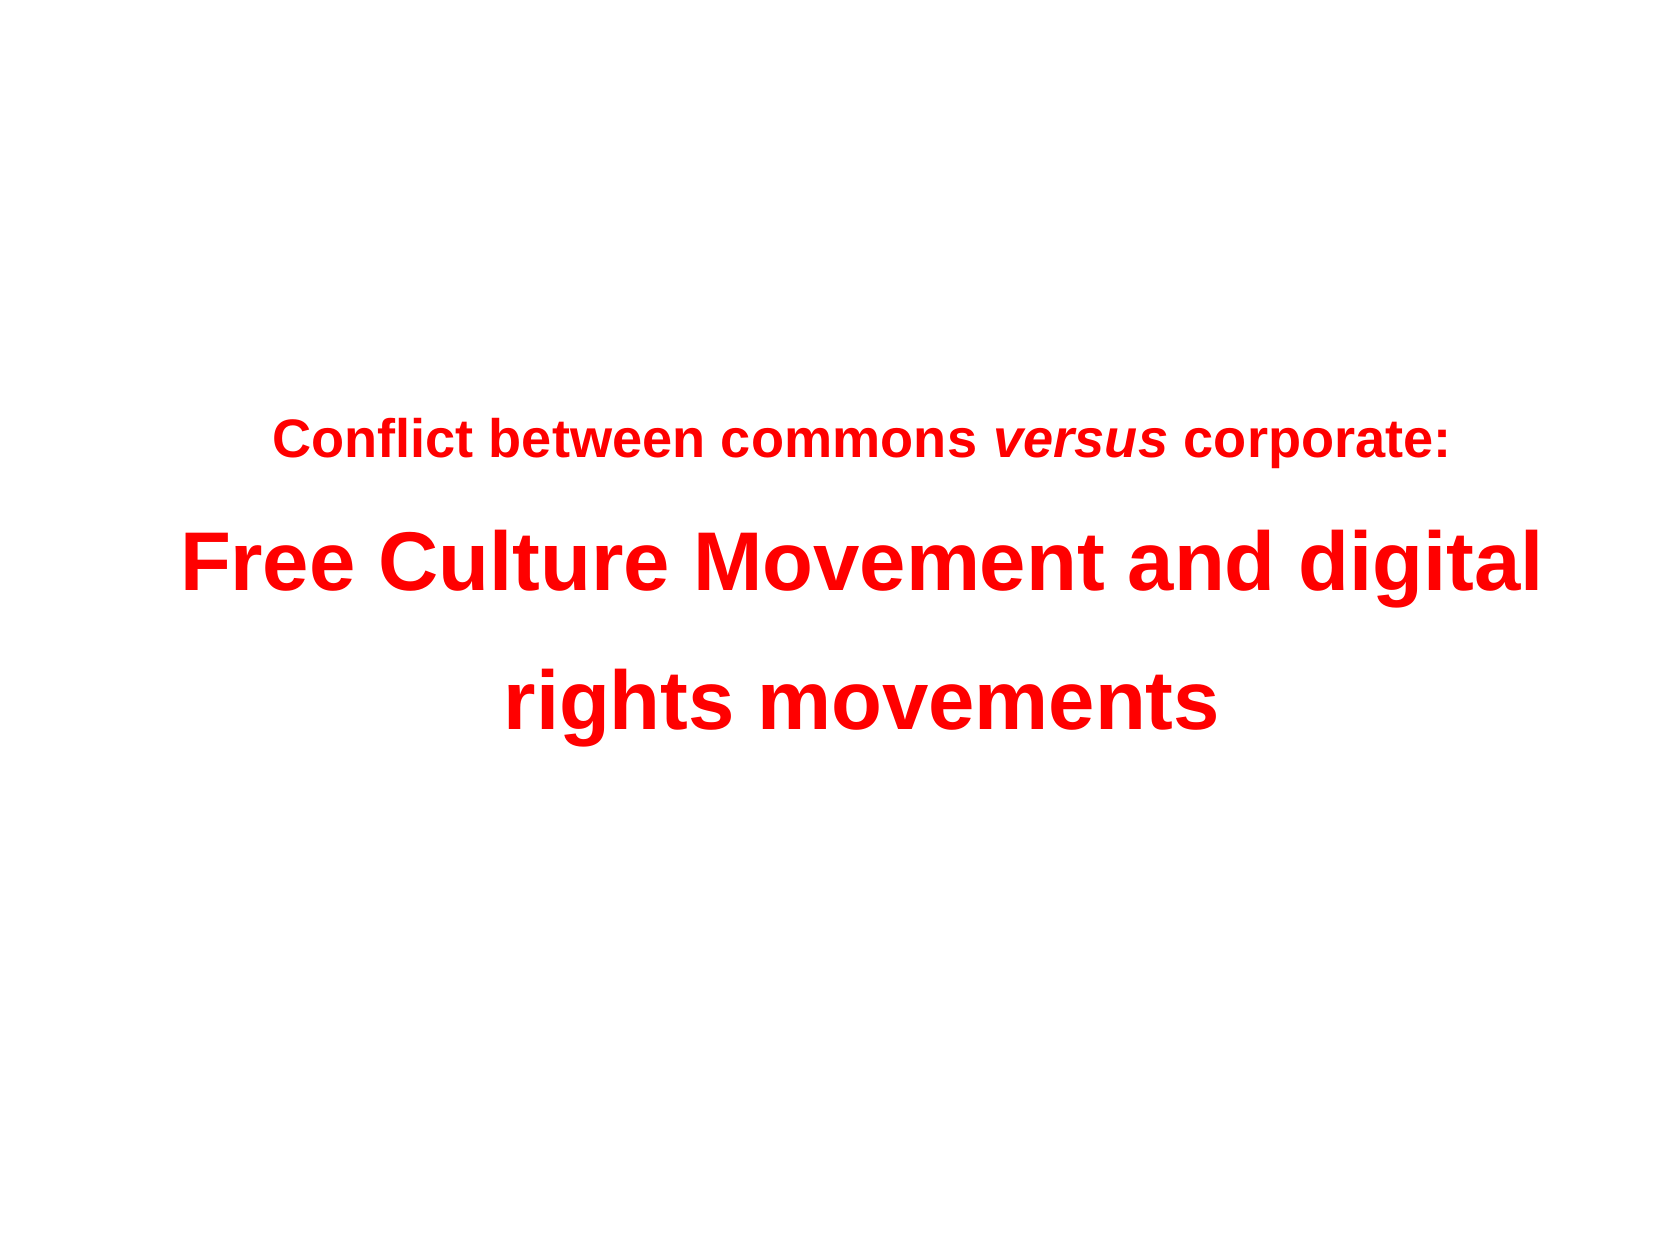

#
Conflict between commons versus corporate:
Free Culture Movement and digital rights movements